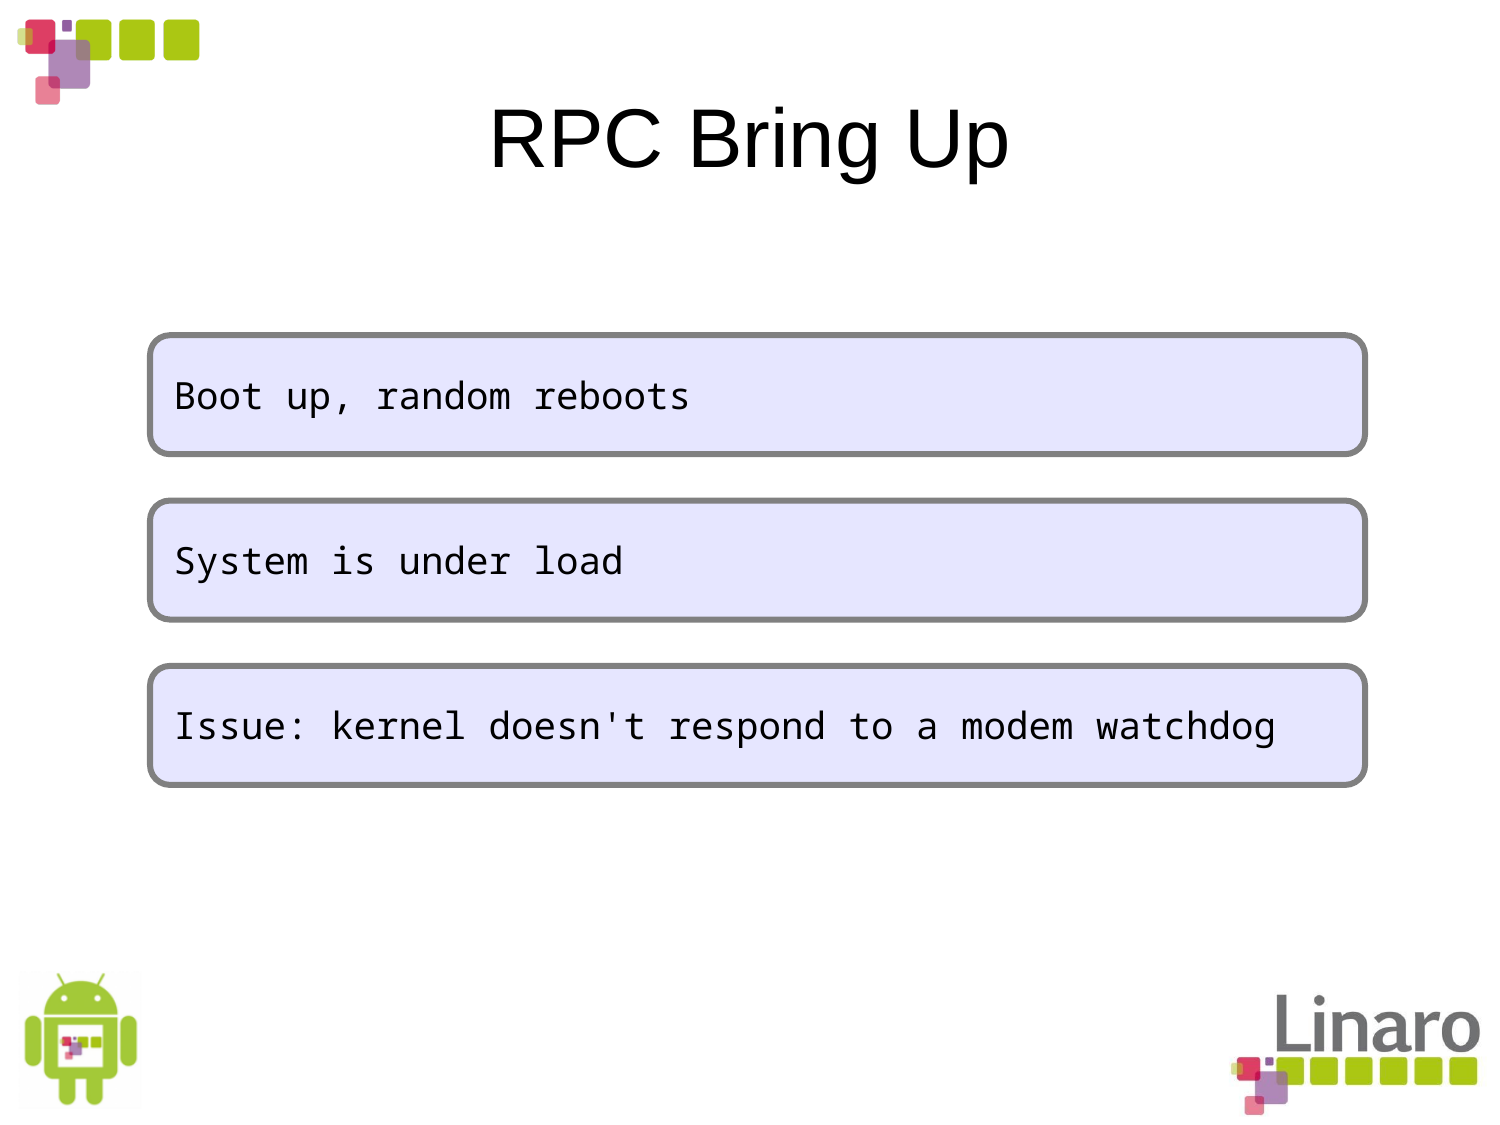

# RPC Bring Up
Boot up, random reboots
System is under load
Issue: kernel doesn't respond to a modem watchdog